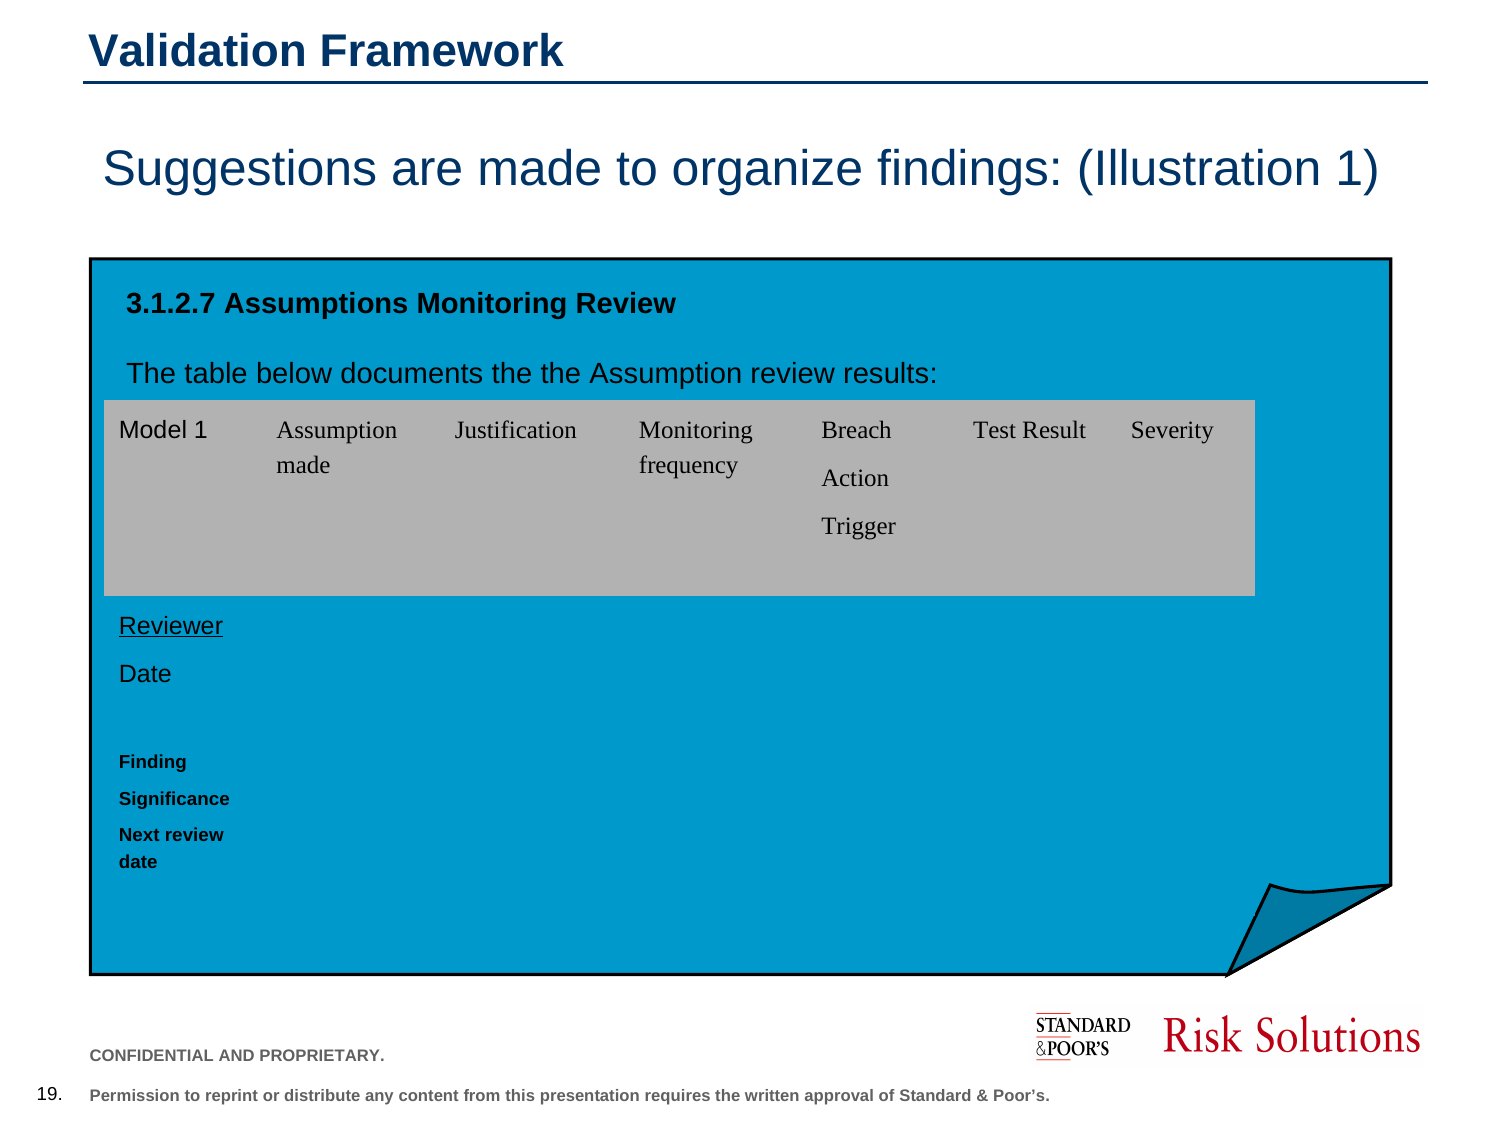

# Validation Framework
Suggestions are made to organize findings: (Illustration 1)
3.1.2.7 Assumptions Monitoring Review
The table below documents the the Assumption review results:
| Model 1 | Assumption made | Justification | Monitoring frequency | Breach Action Trigger | Test Result | Severity |
| --- | --- | --- | --- | --- | --- | --- |
| Reviewer Date Finding Significance Next review date | | | | | | |